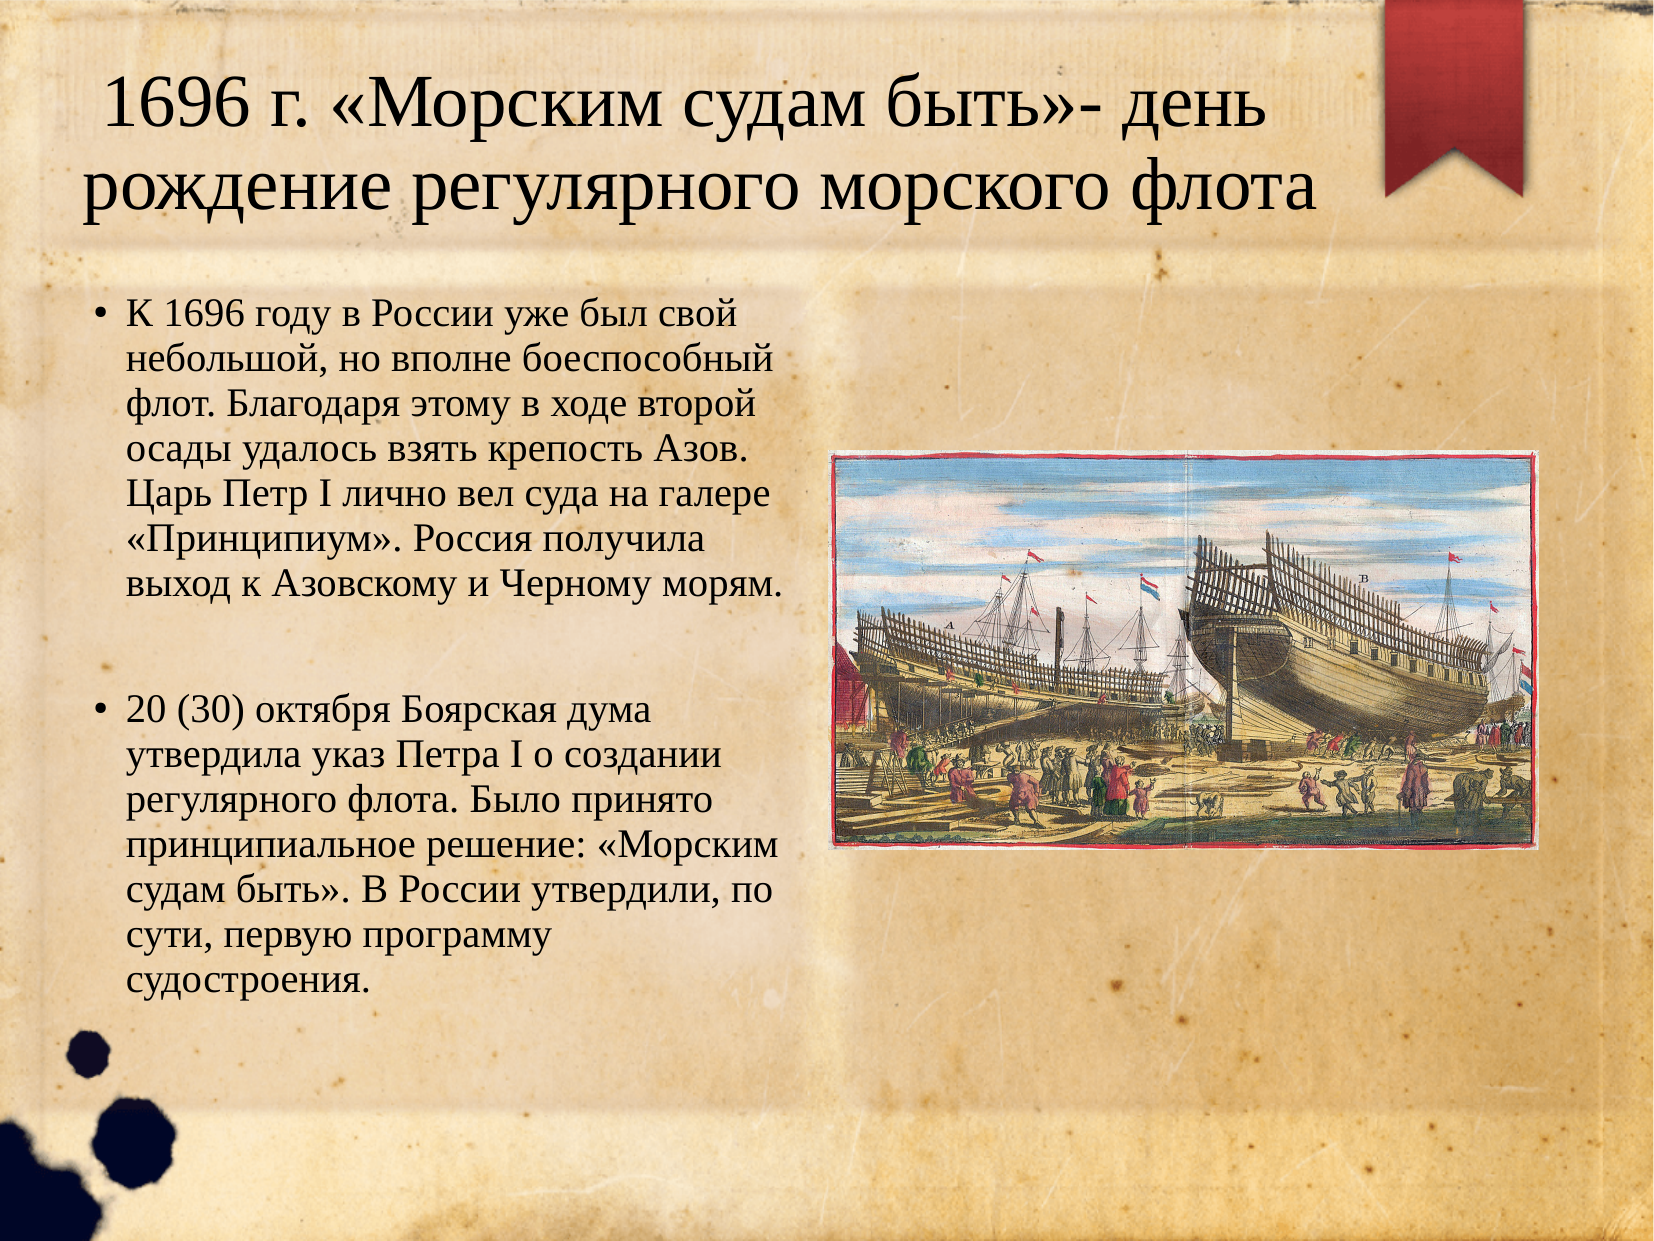

# 1696 г. «Морским судам быть»- день рождение регулярного морского флота
К 1696 году в России уже был свой небольшой, но вполне боеспособный флот. Благодаря этому в ходе второй осады удалось взять крепость Азов. Царь Петр I лично вел суда на галере «Принципиум». Россия получила выход к Азовскому и Черному морям.
20 (30) октября Боярская дума утвердила указ Петра I о создании регулярного флота. Было принято принципиальное решение: «Морским судам быть». В России утвердили, по сути, первую программу судостроения.